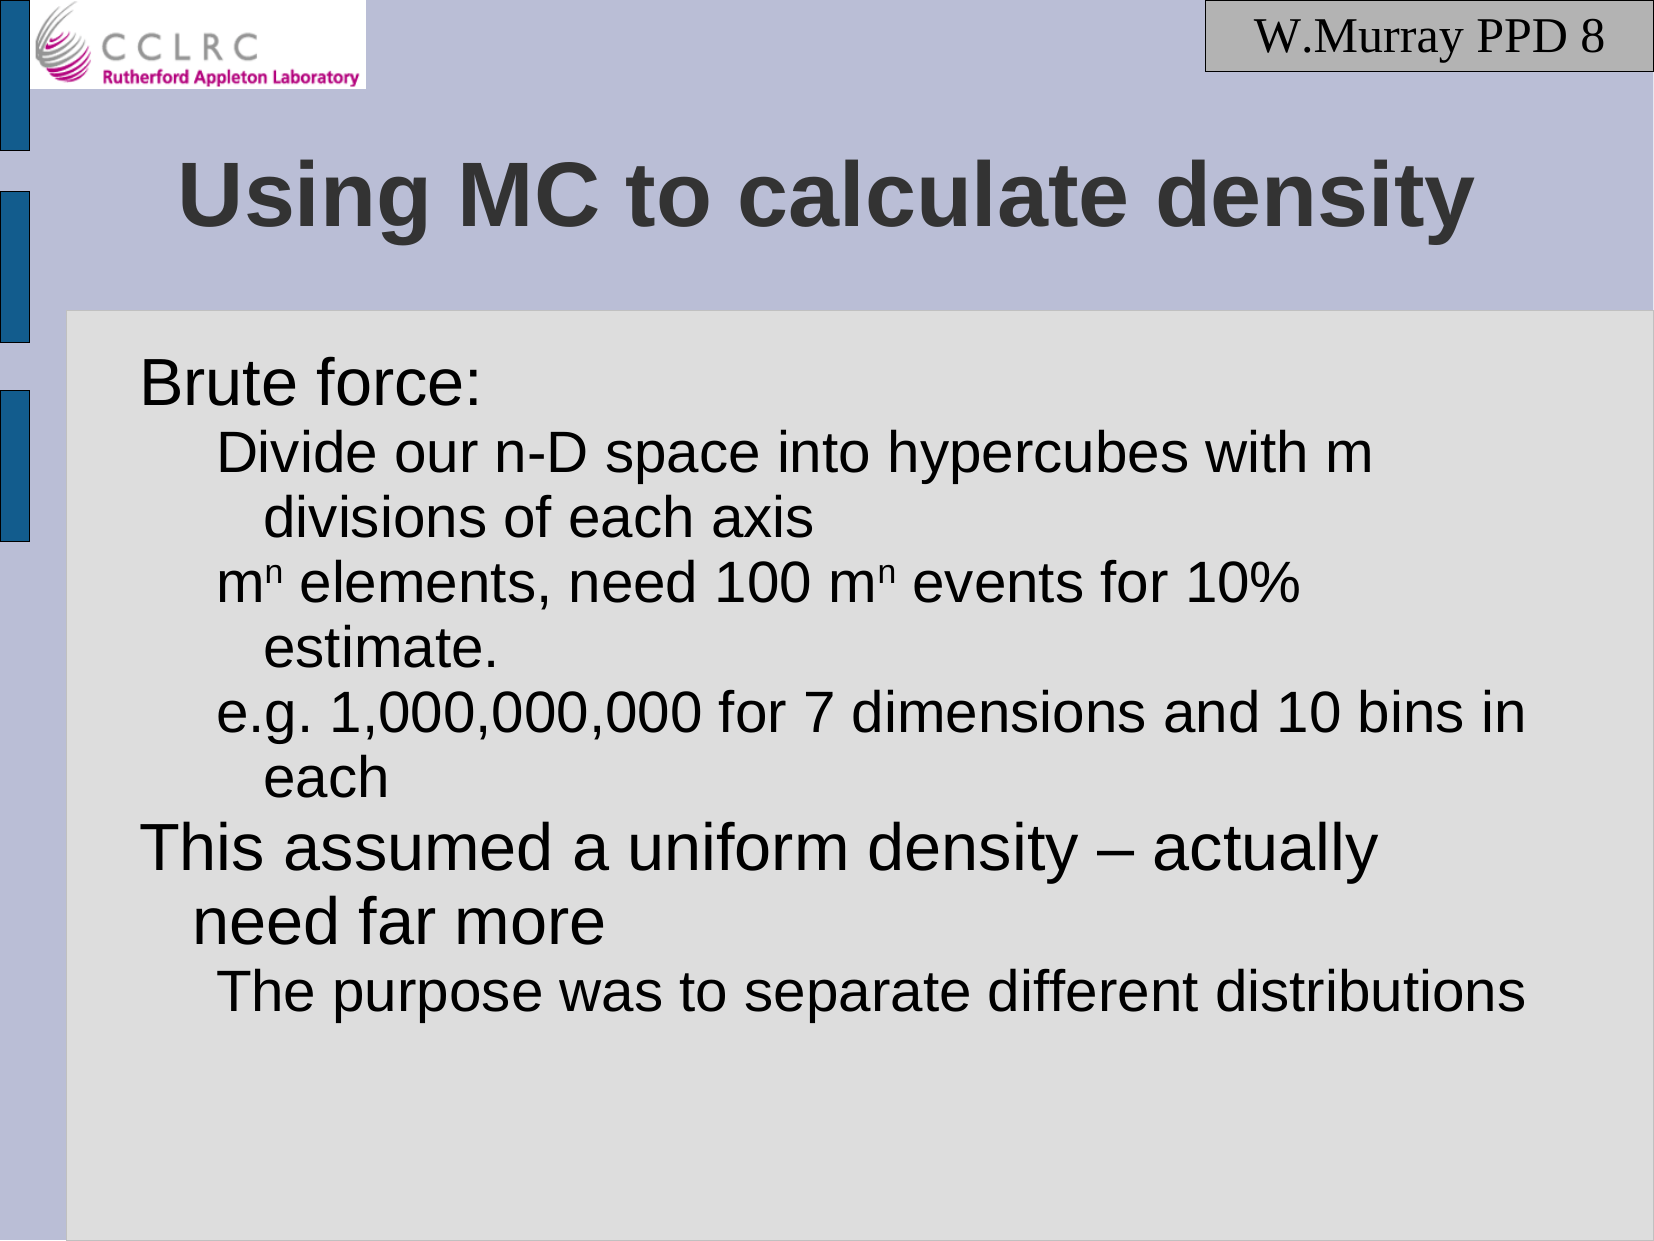

# Using MC to calculate density
Brute force:
Divide our n-D space into hypercubes with m divisions of each axis
mn elements, need 100 mn events for 10% estimate.
e.g. 1,000,000,000 for 7 dimensions and 10 bins in each
This assumed a uniform density – actually need far more
The purpose was to separate different distributions